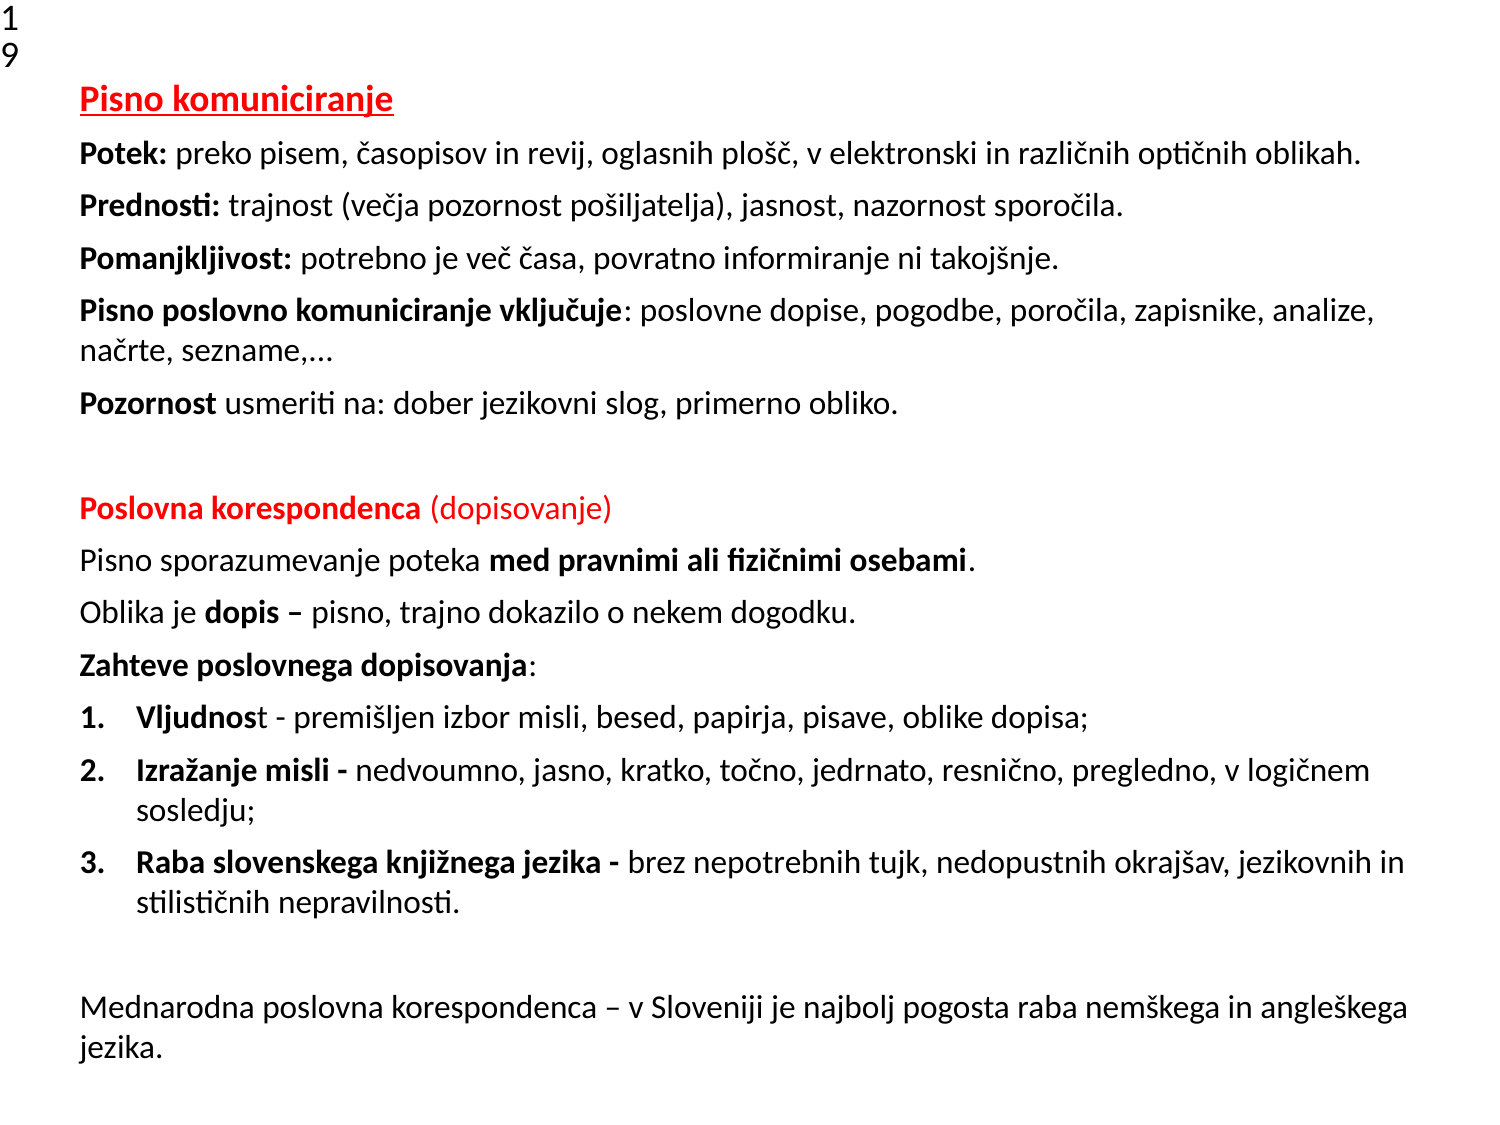

Pisno komuniciranje
Potek: preko pisem, časopisov in revij, oglasnih plošč, v elektronski in različnih optičnih oblikah.
Prednosti: trajnost (večja pozornost pošiljatelja), jasnost, nazornost sporočila.
Pomanjkljivost: potrebno je več časa, povratno informiranje ni takojšnje.
Pisno poslovno komuniciranje vključuje: poslovne dopise, pogodbe, poročila, zapisnike, analize, načrte, sezname,...
Pozornost usmeriti na: dober jezikovni slog, primerno obliko.
Poslovna korespondenca (dopisovanje)
Pisno sporazumevanje poteka med pravnimi ali fizičnimi osebami.
Oblika je dopis – pisno, trajno dokazilo o nekem dogodku.
Zahteve poslovnega dopisovanja:
Vljudnost - premišljen izbor misli, besed, papirja, pisave, oblike dopisa;
Izražanje misli - nedvoumno, jasno, kratko, točno, jedrnato, resnično, pregledno, v logičnem sosledju;
Raba slovenskega knjižnega jezika - brez nepotrebnih tujk, nedopustnih okrajšav, jezikovnih in stilističnih nepravilnosti.
Mednarodna poslovna korespondenca – v Sloveniji je najbolj pogosta raba nemškega in angleškega jezika.